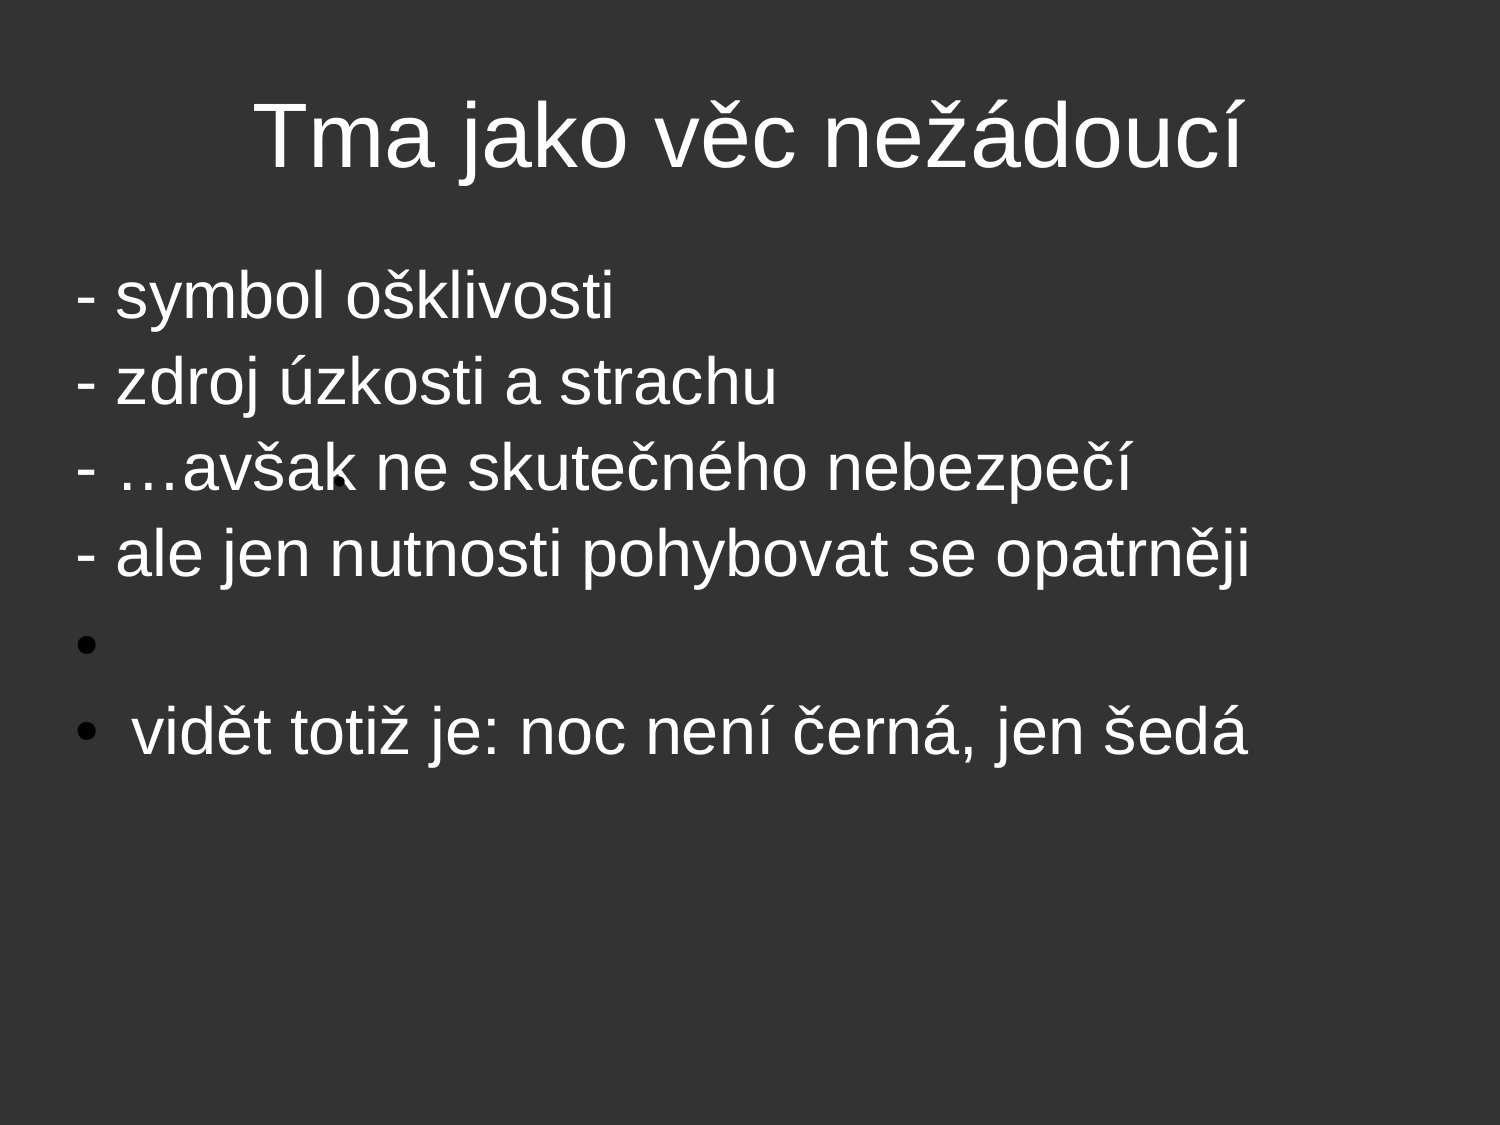

# Tma jako věc nežádoucí
- symbol ošklivosti
- zdroj úzkosti a strachu
- …avšak ne skutečného nebezpečí
- ale jen nutnosti pohybovat se opatrněji
vidět totiž je: noc není černá, jen šedá
•